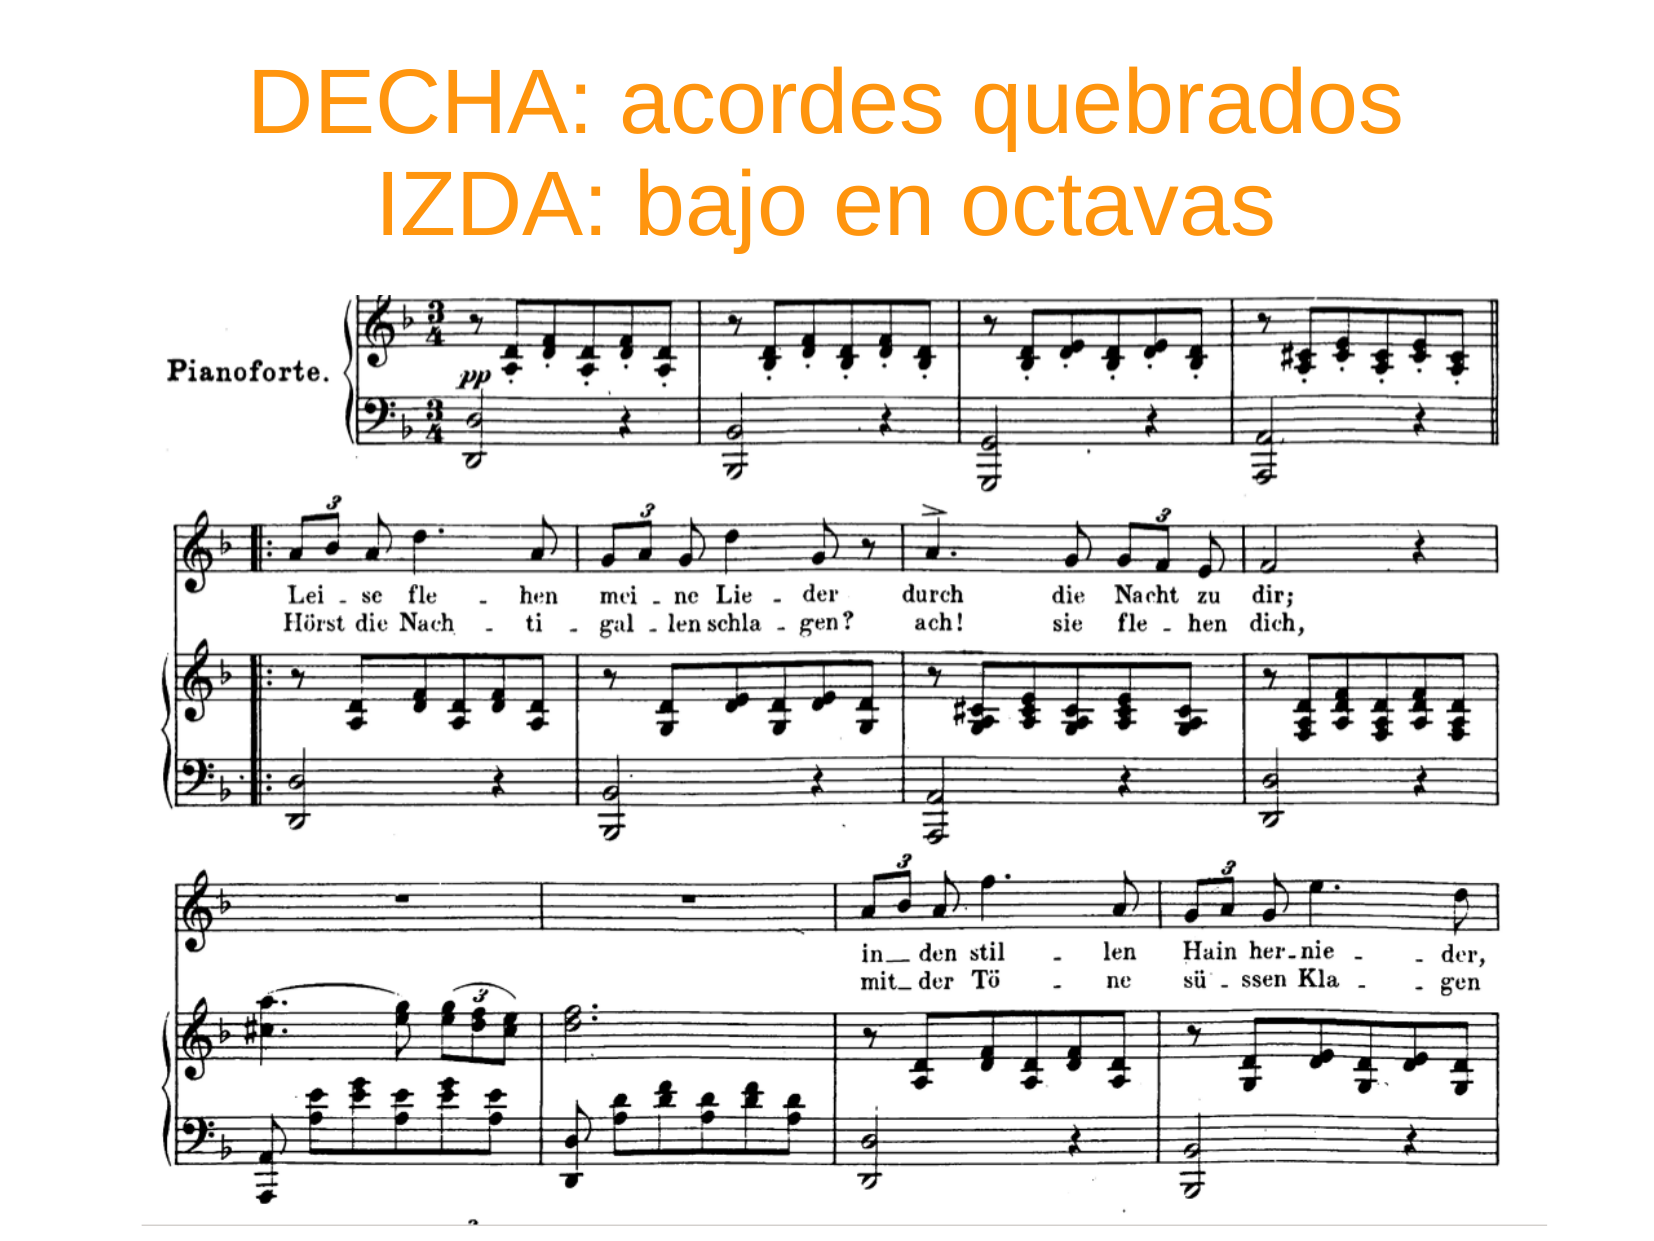

# DECHA: acordes quebrados IZDA: bajo en octavas